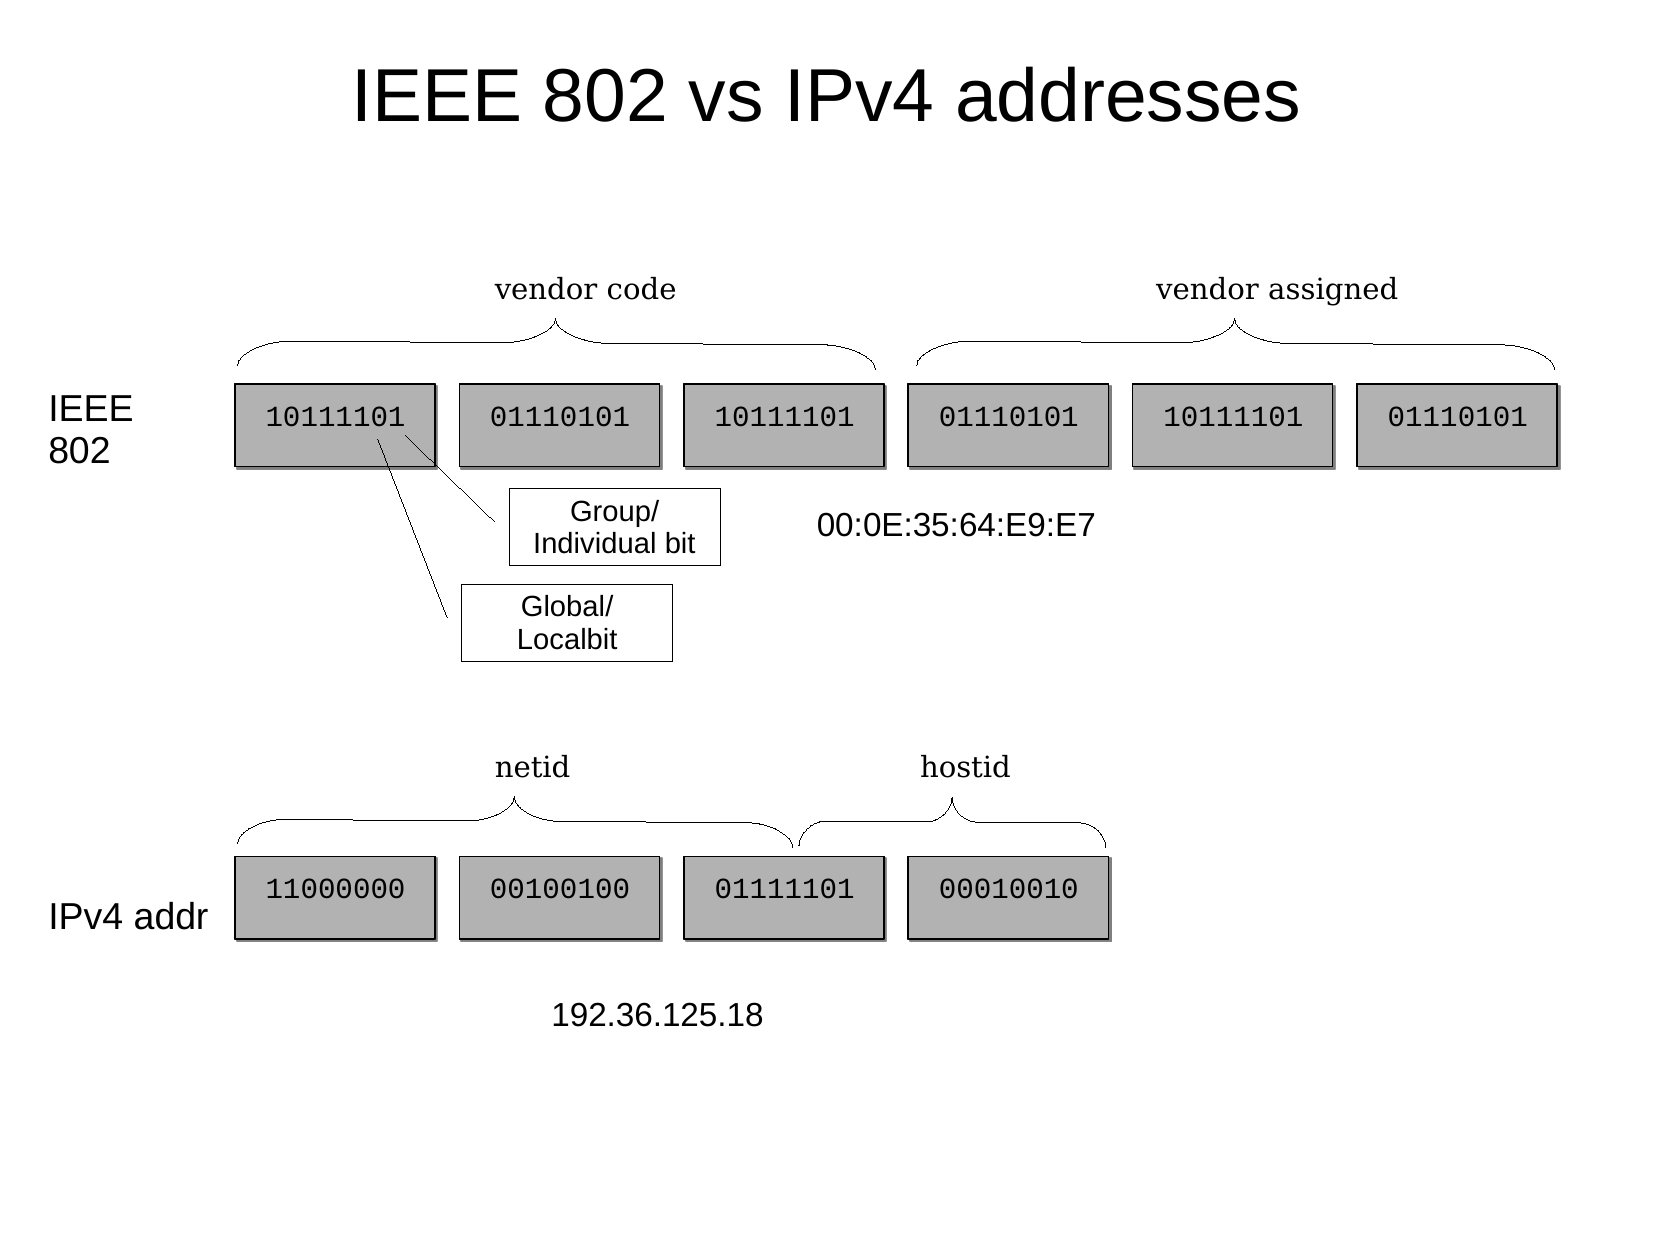

# IEEE 802 vs IPv4 addresses
vendor code
vendor assigned
IEEE
802
10111101
10111101
10111101
10111101
10111101
10111101
10111101
01110101
10111101
01110101
10111101
01110101
Group/
Individual bit
00:0E:35:64:E9:E7
Global/
Localbit
netid
hostid
10111101
10111101
10111101
10111101
11000000
00100100
01111101
00010010
IPv4 addr
192.36.125.18